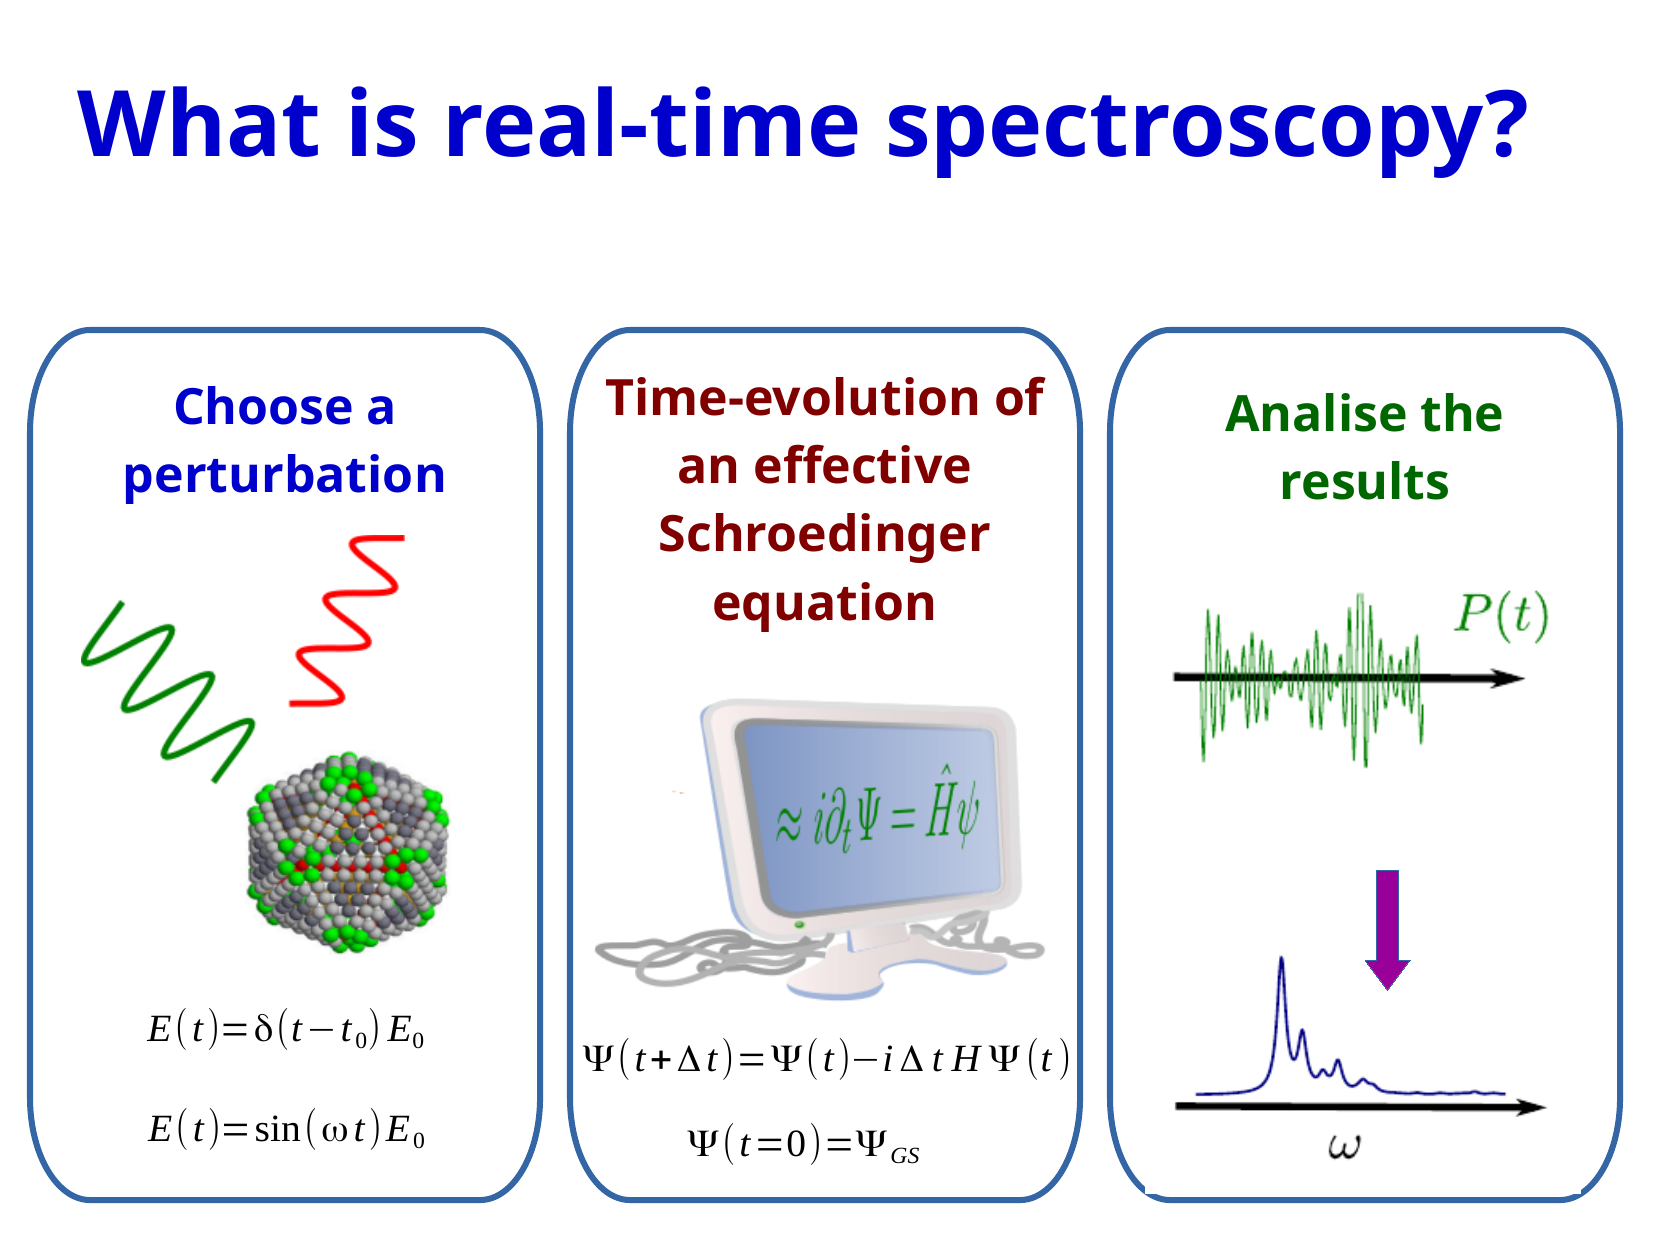

# What is real-time spectroscopy?
Time-evolution of an effective Schroedinger equation
Choose a perturbation
Analise the results